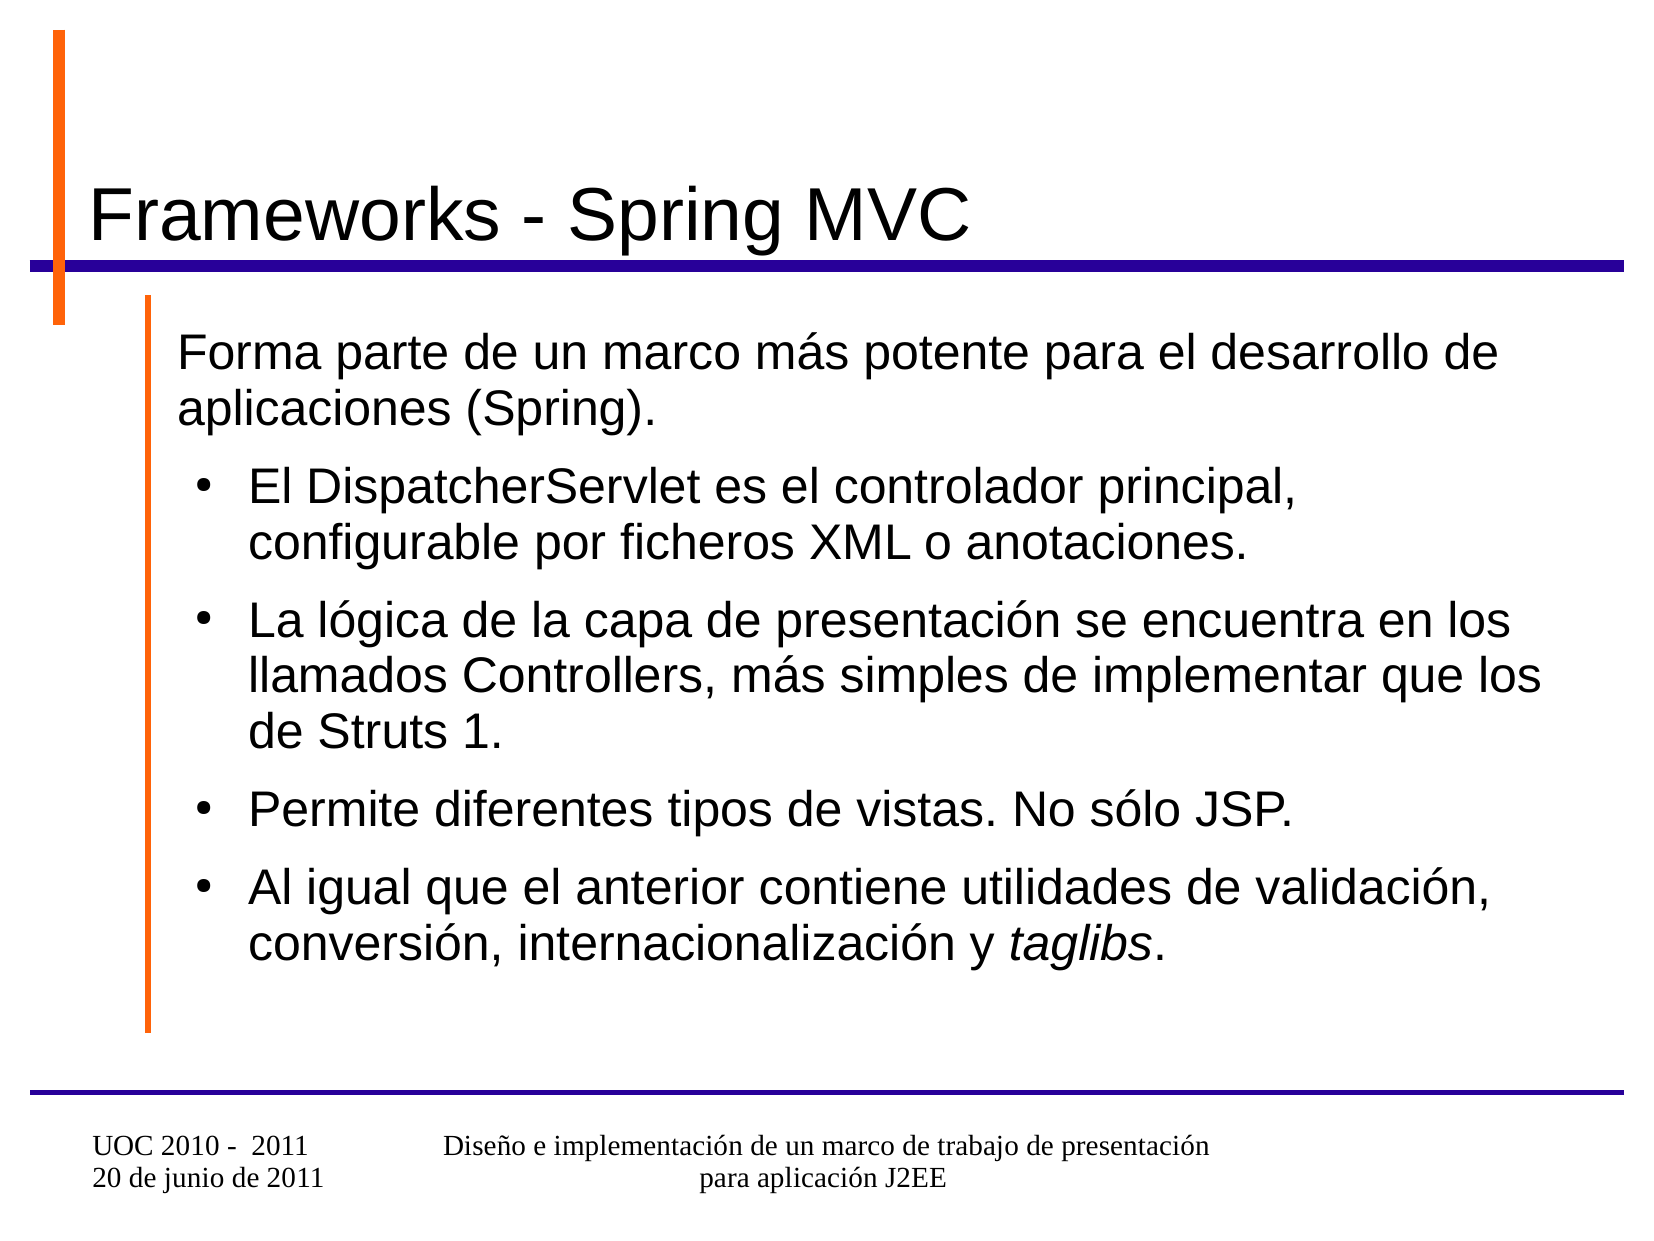

# Frameworks - Spring MVC
Forma parte de un marco más potente para el desarrollo de aplicaciones (Spring).
El DispatcherServlet es el controlador principal, configurable por ficheros XML o anotaciones.
La lógica de la capa de presentación se encuentra en los llamados Controllers, más simples de implementar que los de Struts 1.
Permite diferentes tipos de vistas. No sólo JSP.
Al igual que el anterior contiene utilidades de validación, conversión, internacionalización y taglibs.